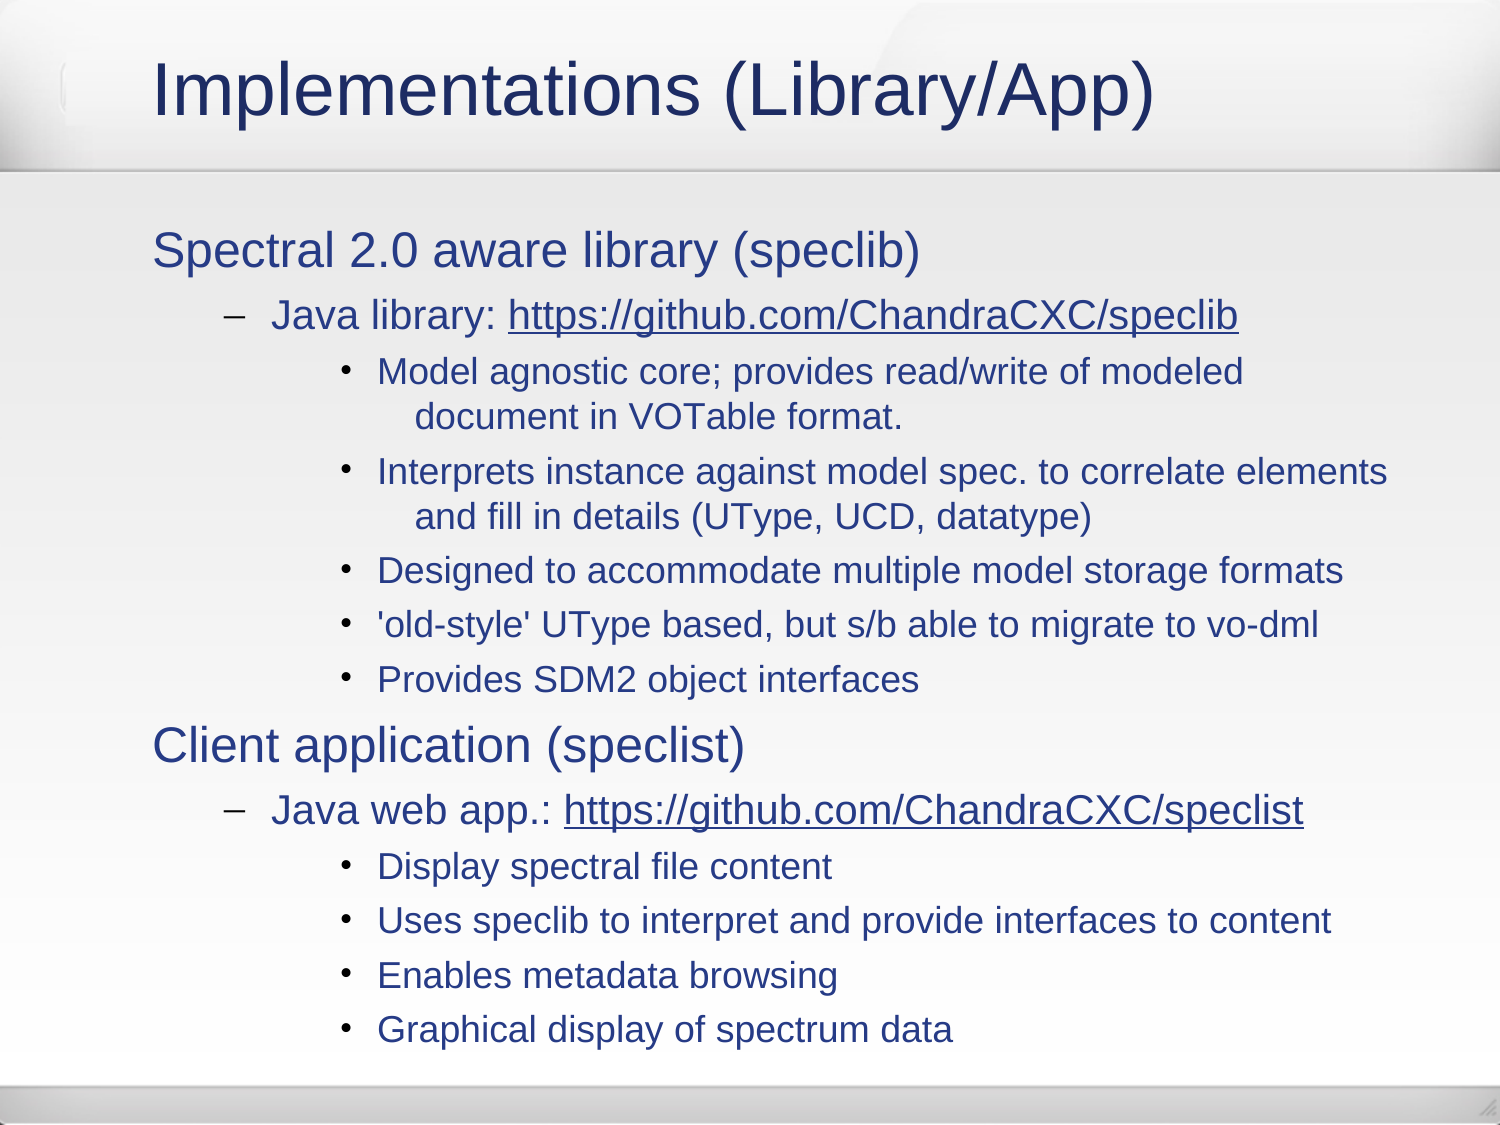

# Implementations (Library/App)
Spectral 2.0 aware library (speclib)
Java library: https://github.com/ChandraCXC/speclib
Model agnostic core; provides read/write of modeled document in VOTable format.
Interprets instance against model spec. to correlate elements and fill in details (UType, UCD, datatype)
Designed to accommodate multiple model storage formats
'old-style' UType based, but s/b able to migrate to vo-dml
Provides SDM2 object interfaces
Client application (speclist)
Java web app.: https://github.com/ChandraCXC/speclist
Display spectral file content
Uses speclib to interpret and provide interfaces to content
Enables metadata browsing
Graphical display of spectrum data